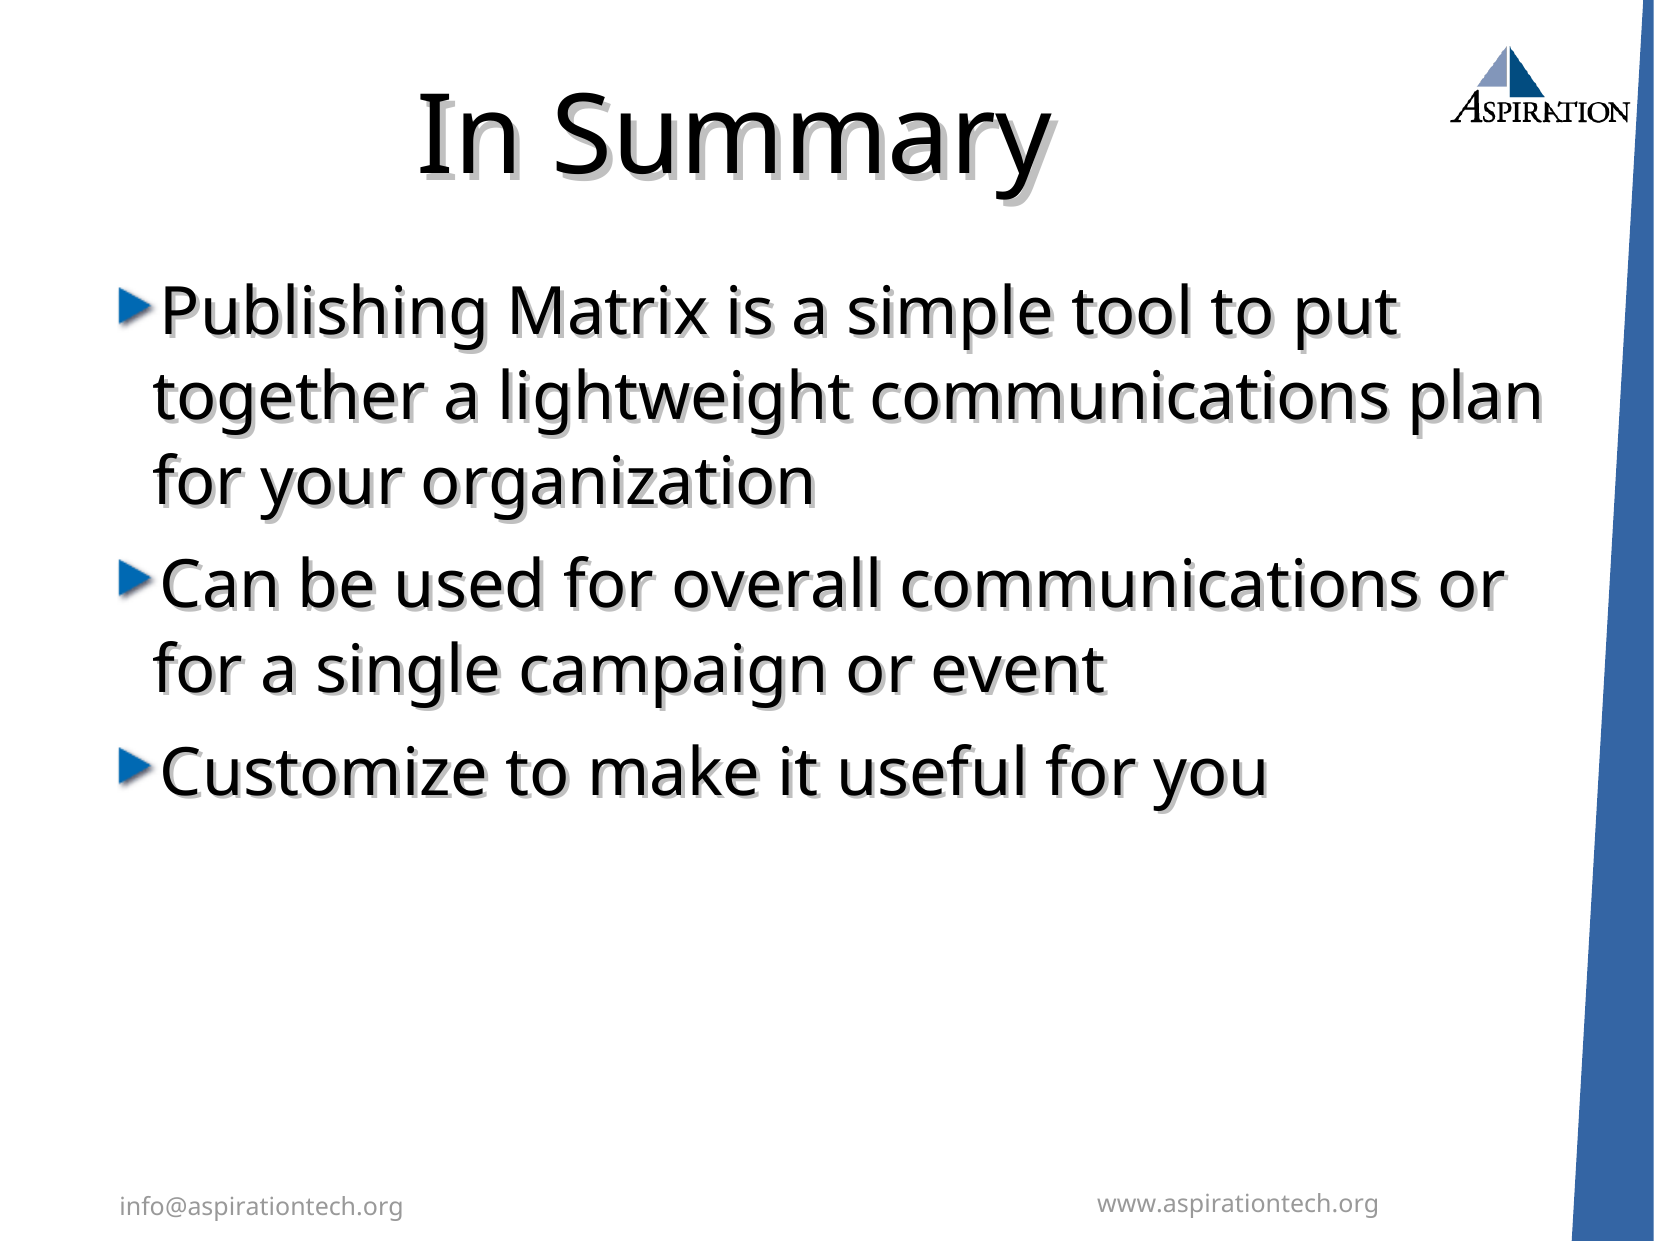

# In Summary
Publishing Matrix is a simple tool to put together a lightweight communications plan for your organization
Can be used for overall communications or for a single campaign or event
Customize to make it useful for you